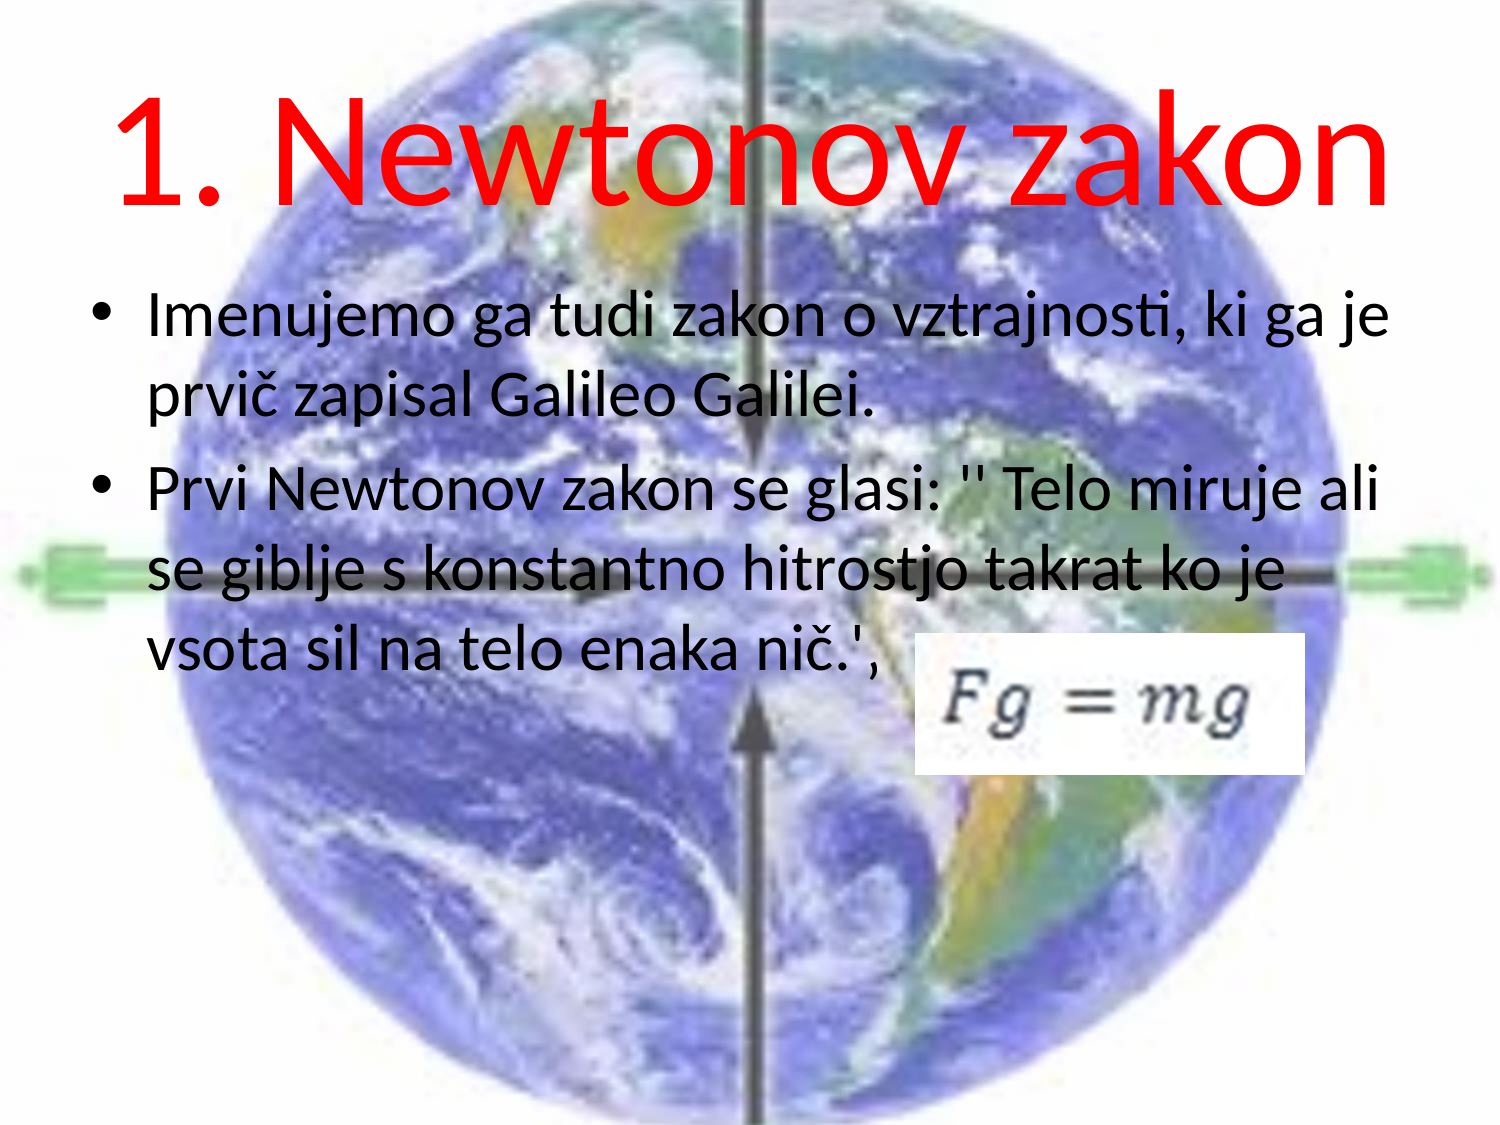

# 1. Newtonov zakon
Imenujemo ga tudi zakon o vztrajnosti, ki ga je prvič zapisal Galileo Galilei.
Prvi Newtonov zakon se glasi: '' Telo miruje ali se giblje s konstantno hitrostjo takrat ko je vsota sil na telo enaka nič.'‚